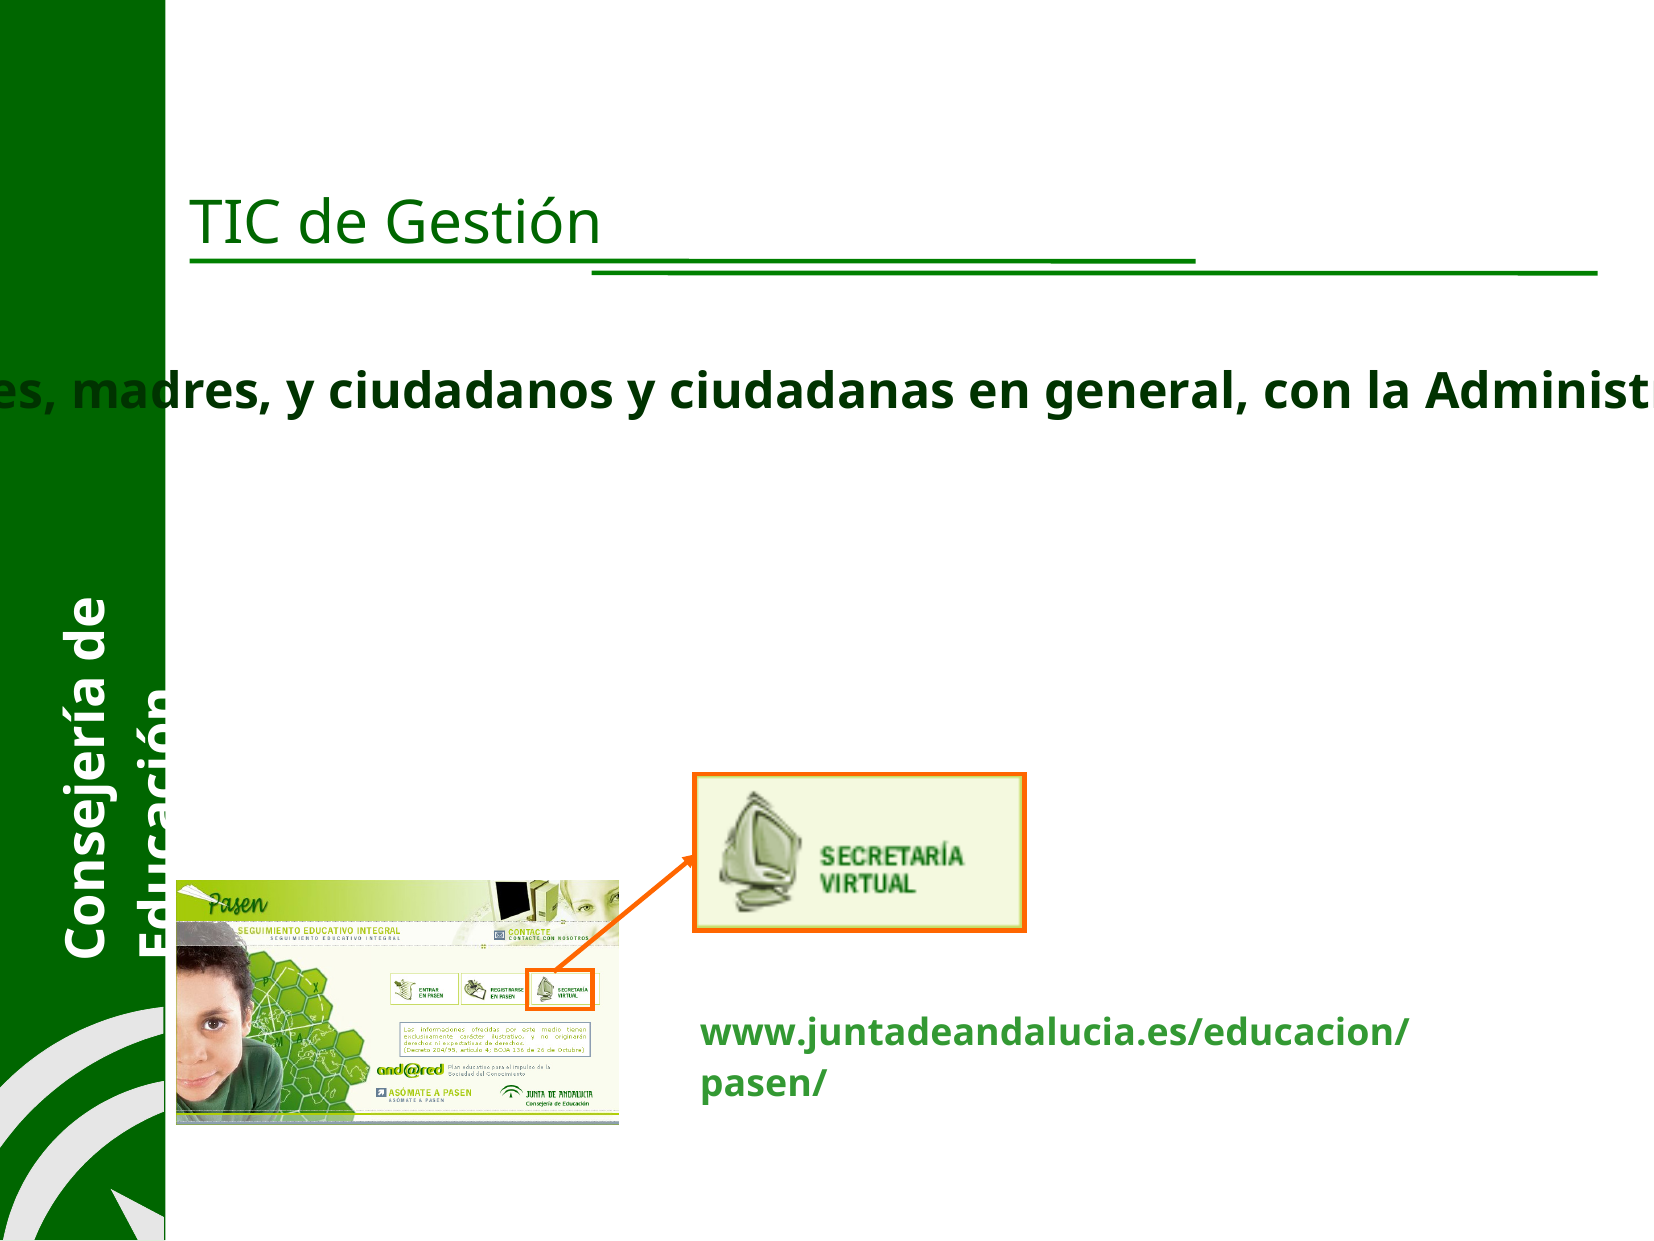

TIC de Gestión
La Secretaría Virtual es un sistema que permite la relación telemática de padres, madres, y ciudadanos y ciudadanas en general, con la Administración Educativa para la realización de procesos administrativos relacionados con la escolarización.
www.juntadeandalucia.es/educacion/pasen/